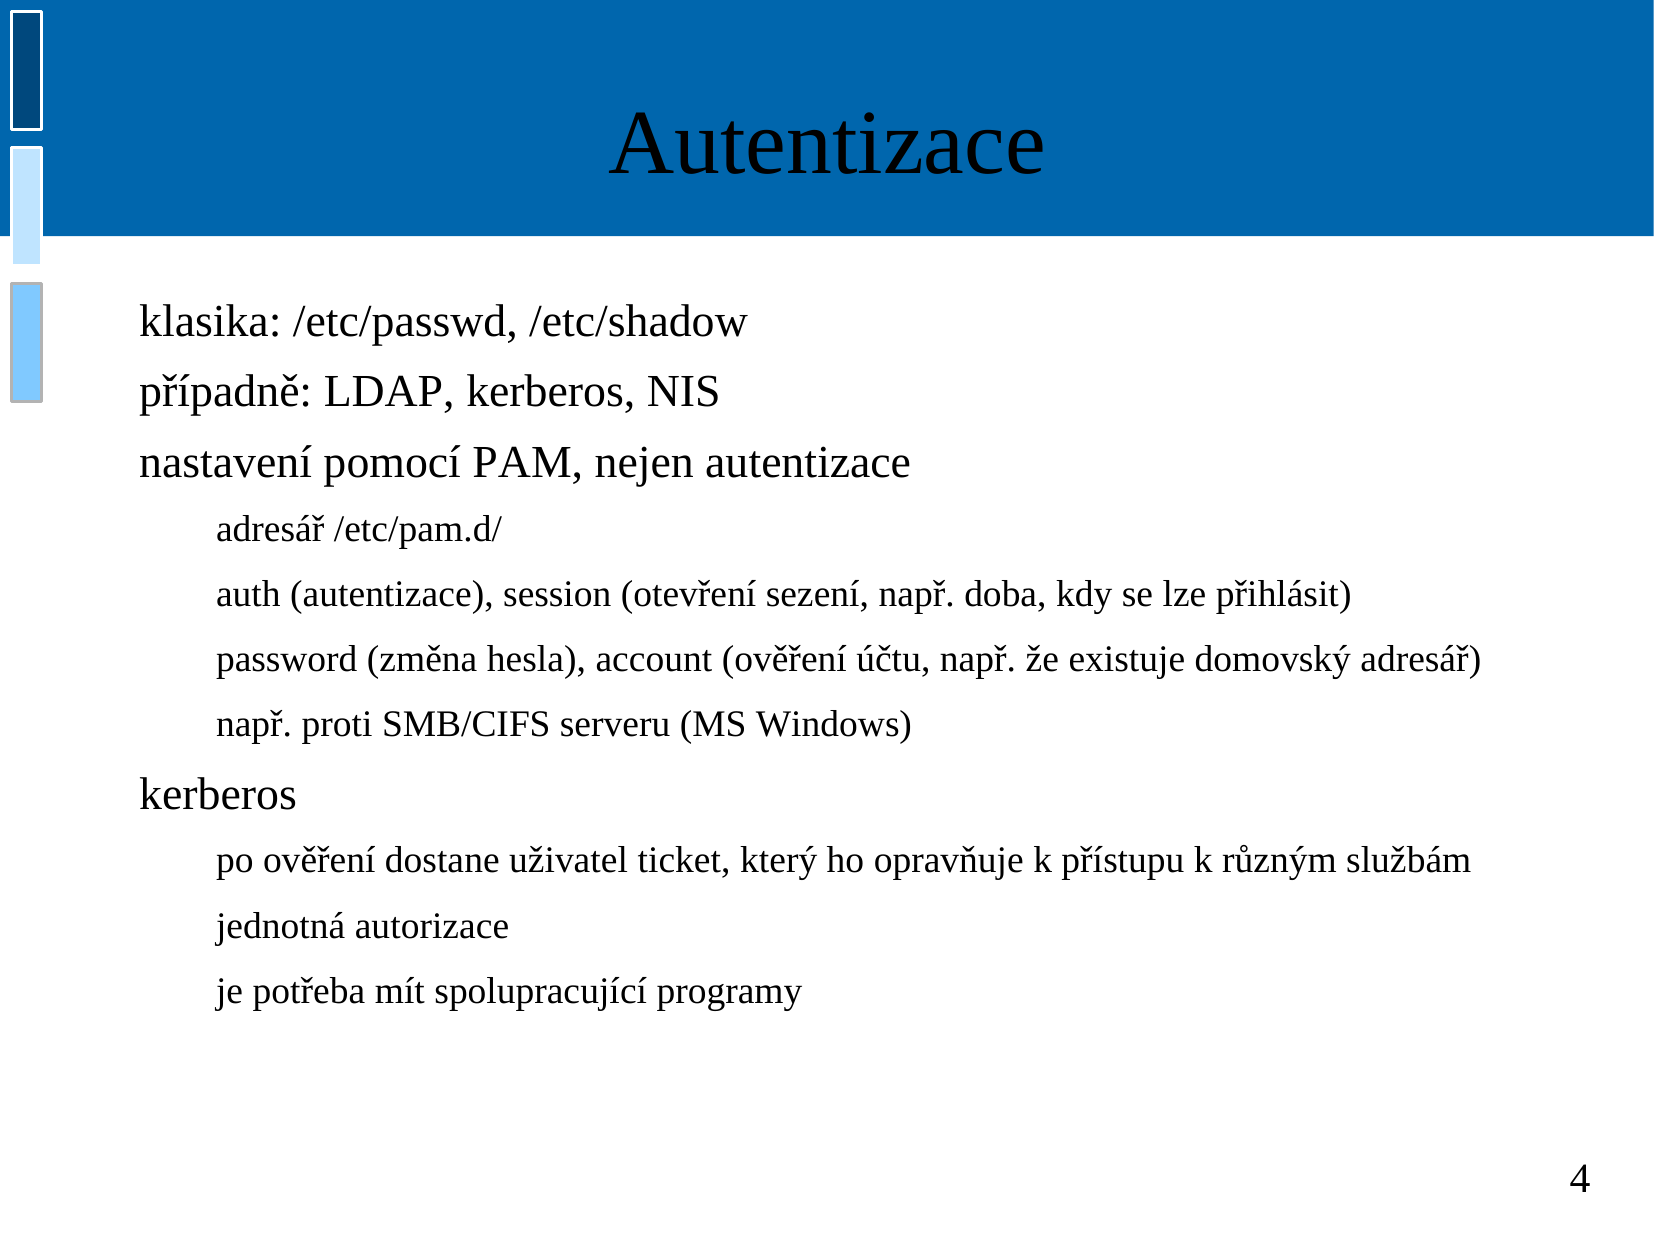

# Autentizace
klasika: /etc/passwd, /etc/shadow
případně: LDAP, kerberos, NIS
nastavení pomocí PAM, nejen autentizace
adresář /etc/pam.d/
auth (autentizace), session (otevření sezení, např. doba, kdy se lze přihlásit)
password (změna hesla), account (ověření účtu, např. že existuje domovský adresář)
např. proti SMB/CIFS serveru (MS Windows)
kerberos
po ověření dostane uživatel ticket, který ho opravňuje k přístupu k různým službám
jednotná autorizace
je potřeba mít spolupracující programy